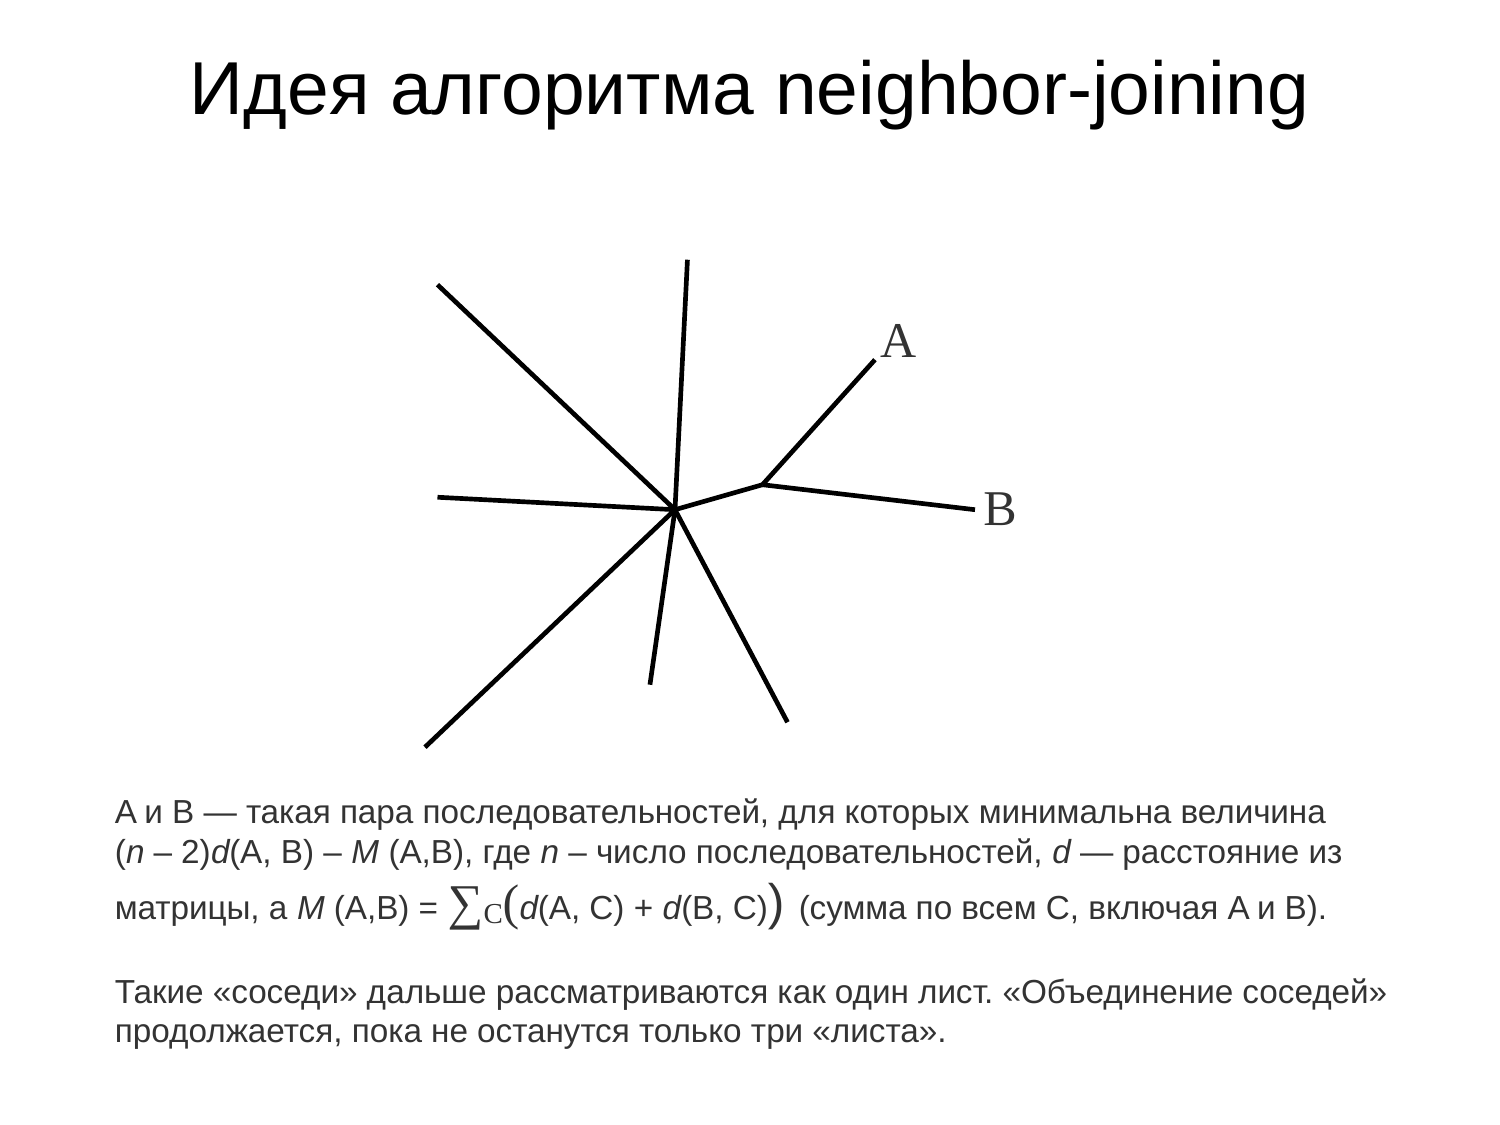

# Идея алгоритма neighbor-joining
A
B
A и B — такая пара последовательностей, для которых минимальна величина
(n – 2)d(A, B) – M (A,B), где n – число последовательностей, d — расстояние из матрицы, а M (A,B) = ∑C(d(A, C) + d(B, C)) (сумма по всем C, включая A и B).
Такие «соседи» дальше рассматриваются как один лист. «Объединение соседей» продолжается, пока не останутся только три «листа».